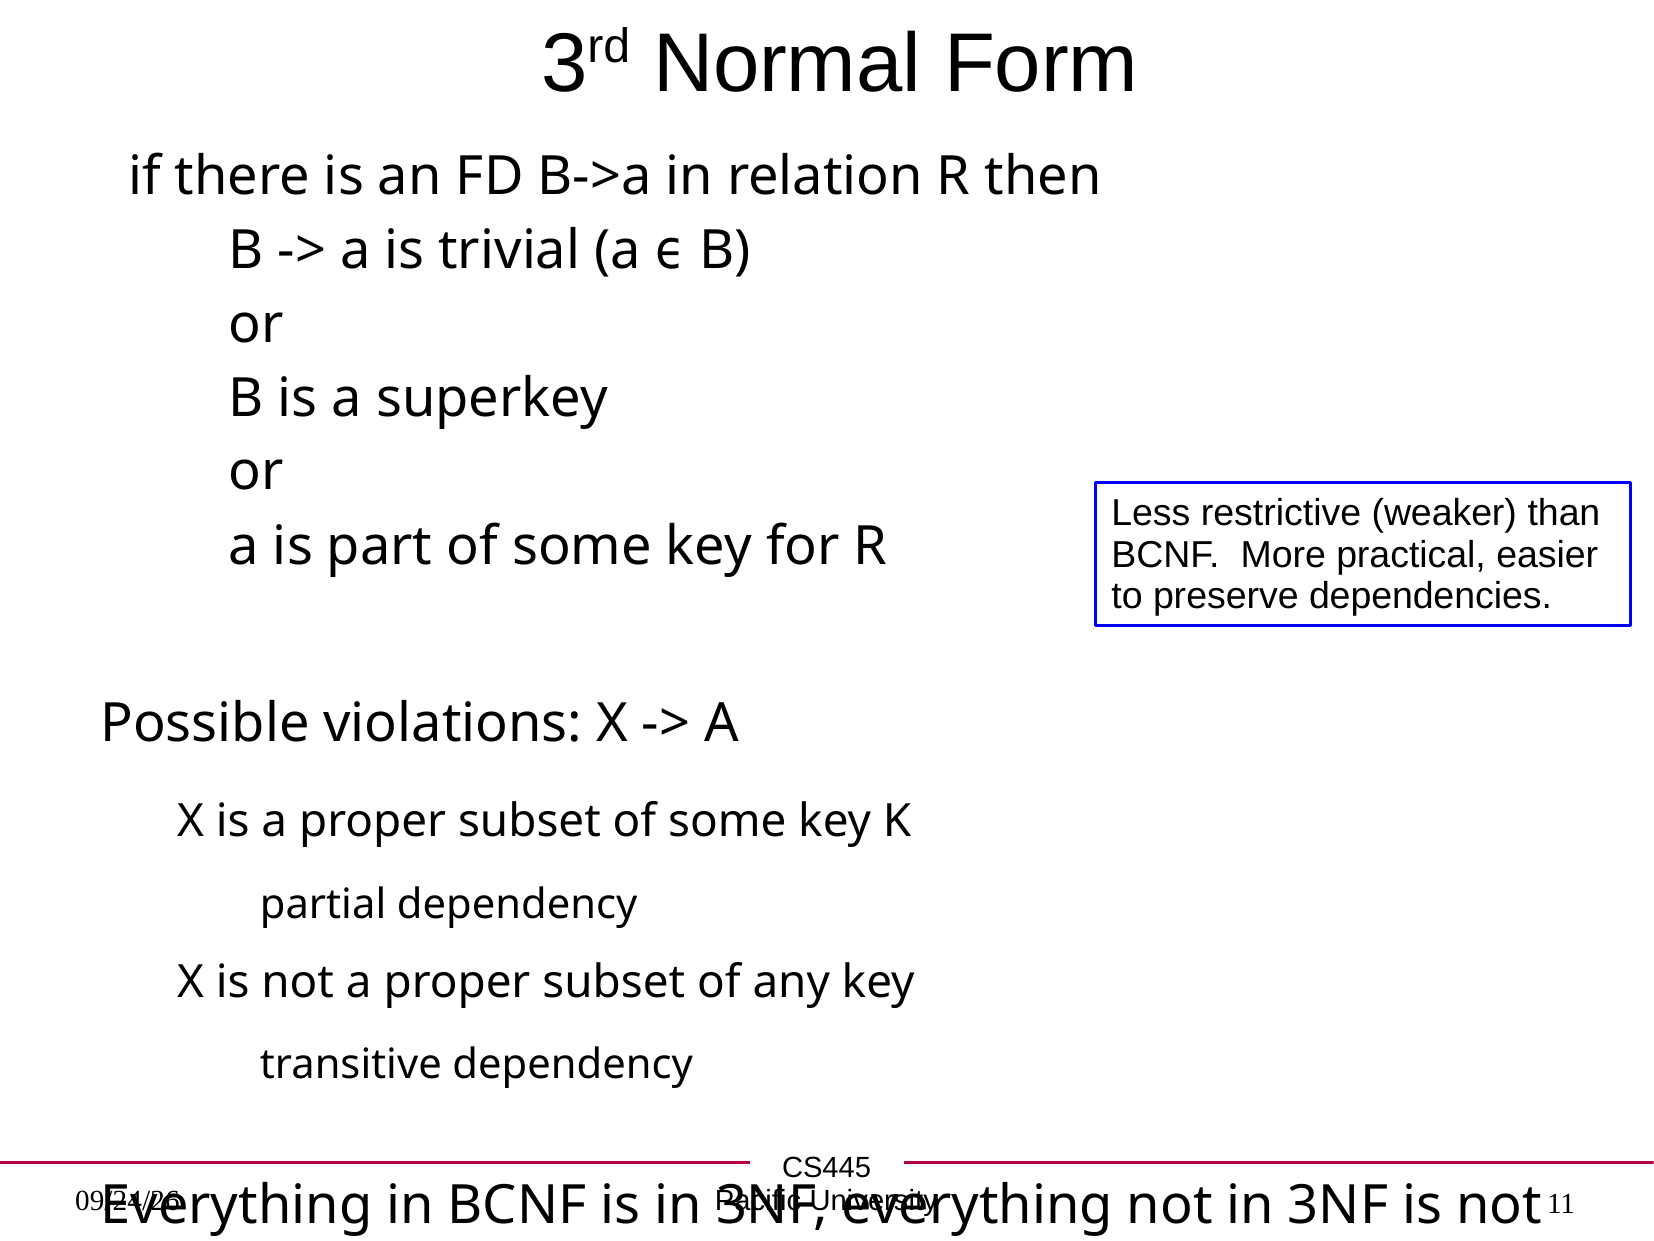

# 3rd Normal Form
 if there is an FD B->a in relation R then
	B -> a is trivial (a ϵ B)
	or
	B is a superkey
	or
	a is part of some key for R
Possible violations: X -> A
X is a proper subset of some key K
partial dependency
X is not a proper subset of any key
transitive dependency
Everything in BCNF is in 3NF, everything not in 3NF is not in BCNF
Less restrictive (weaker) than
BCNF. More practical, easier
to preserve dependencies.